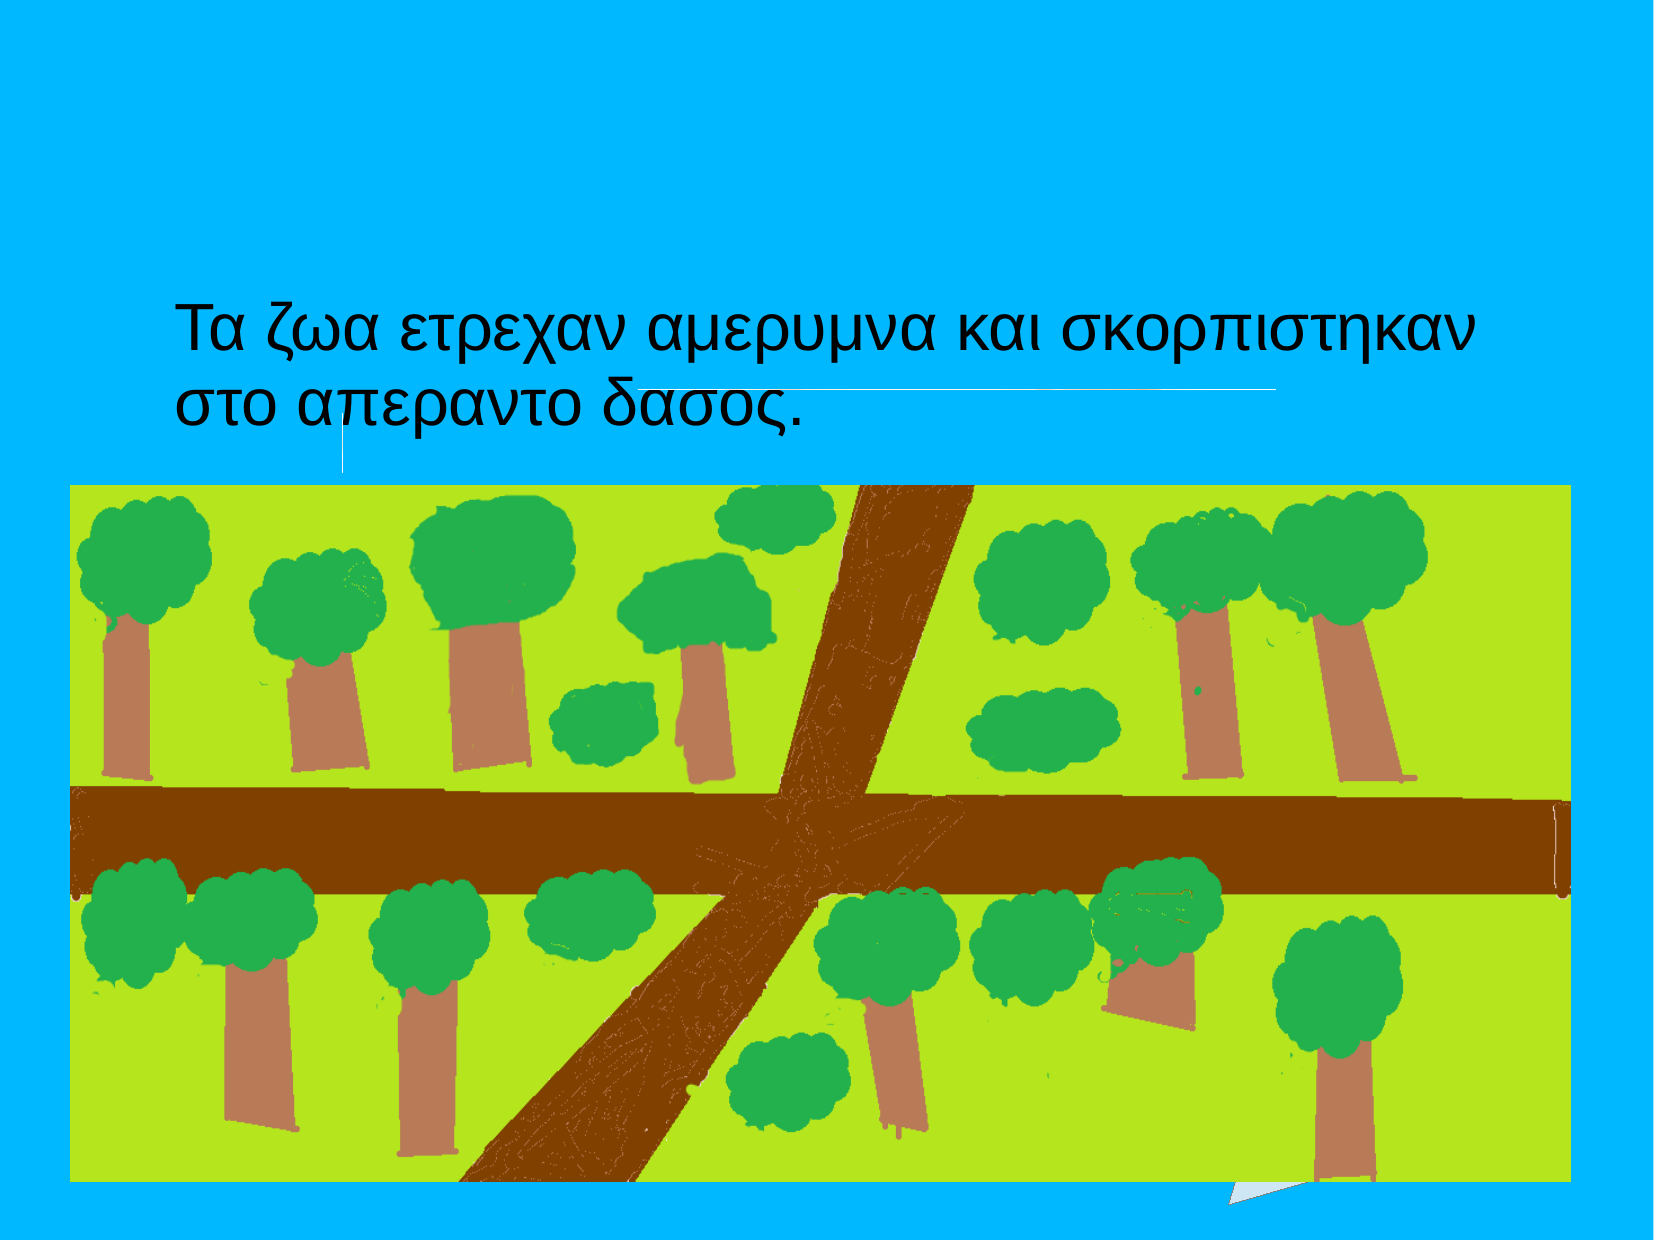

#
Τα ζωα ετρεχαν αμερυμνα και σκορπιστηκαν στο απεραντο δασος.